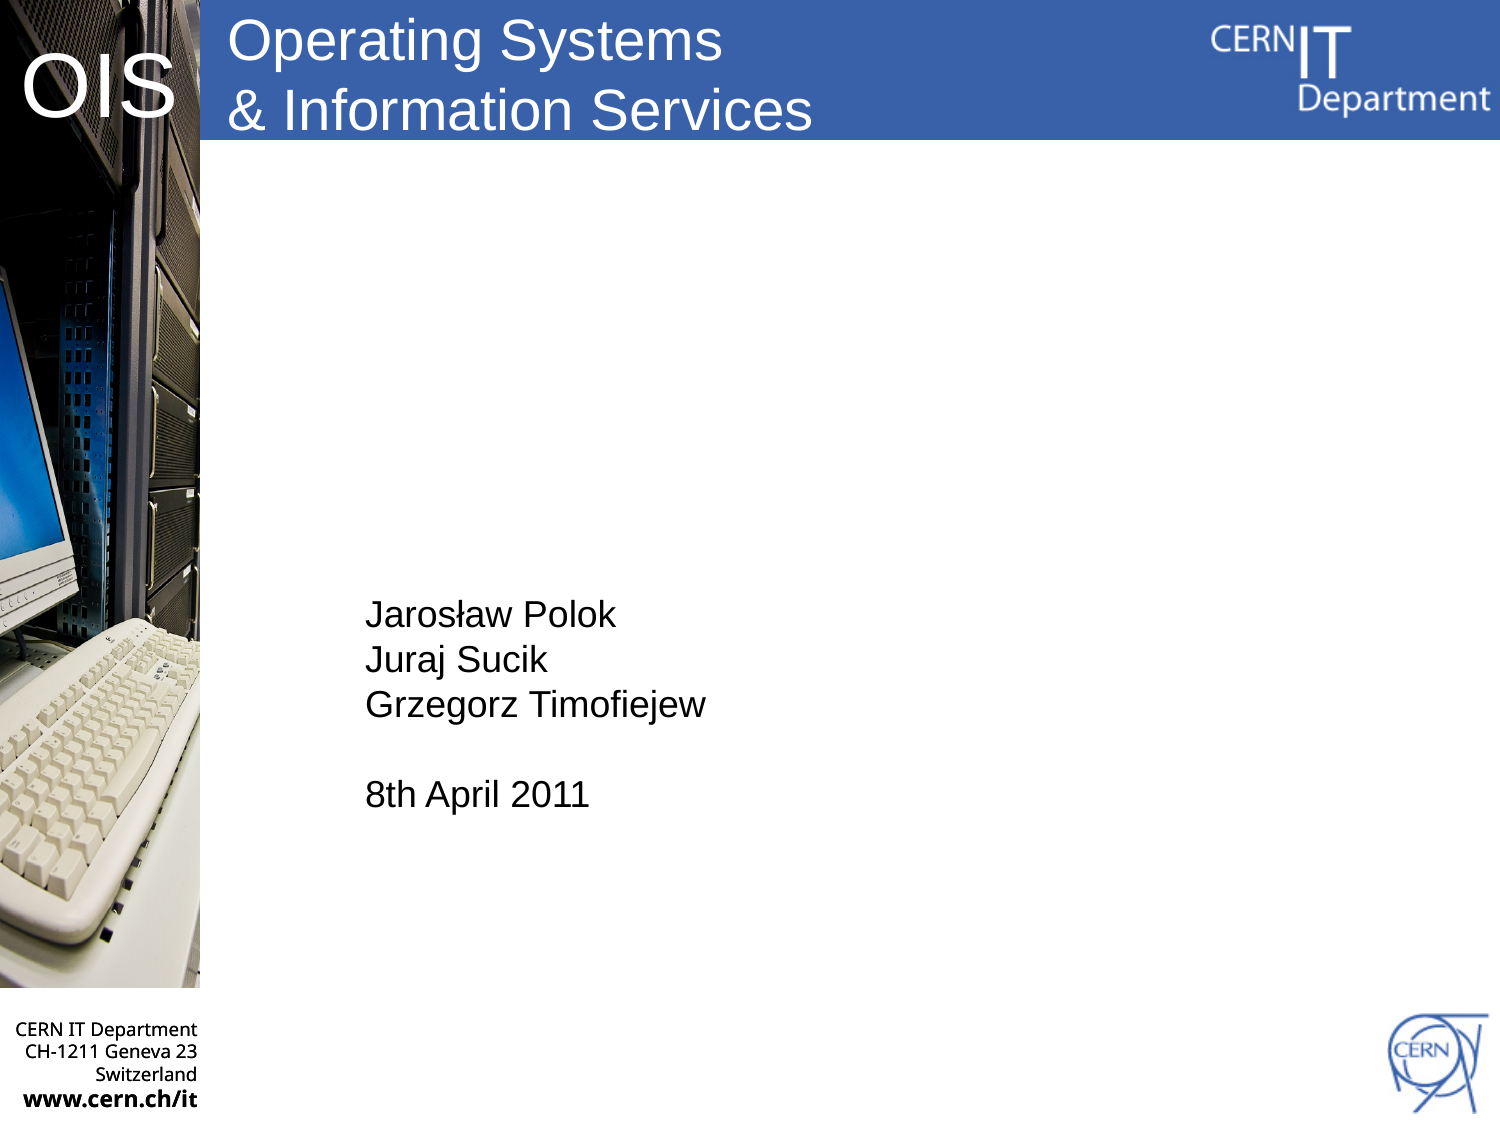

# Drupal Module Management
Jarosław Polok
Juraj Sucik
Grzegorz Timofiejew
8th April 2011